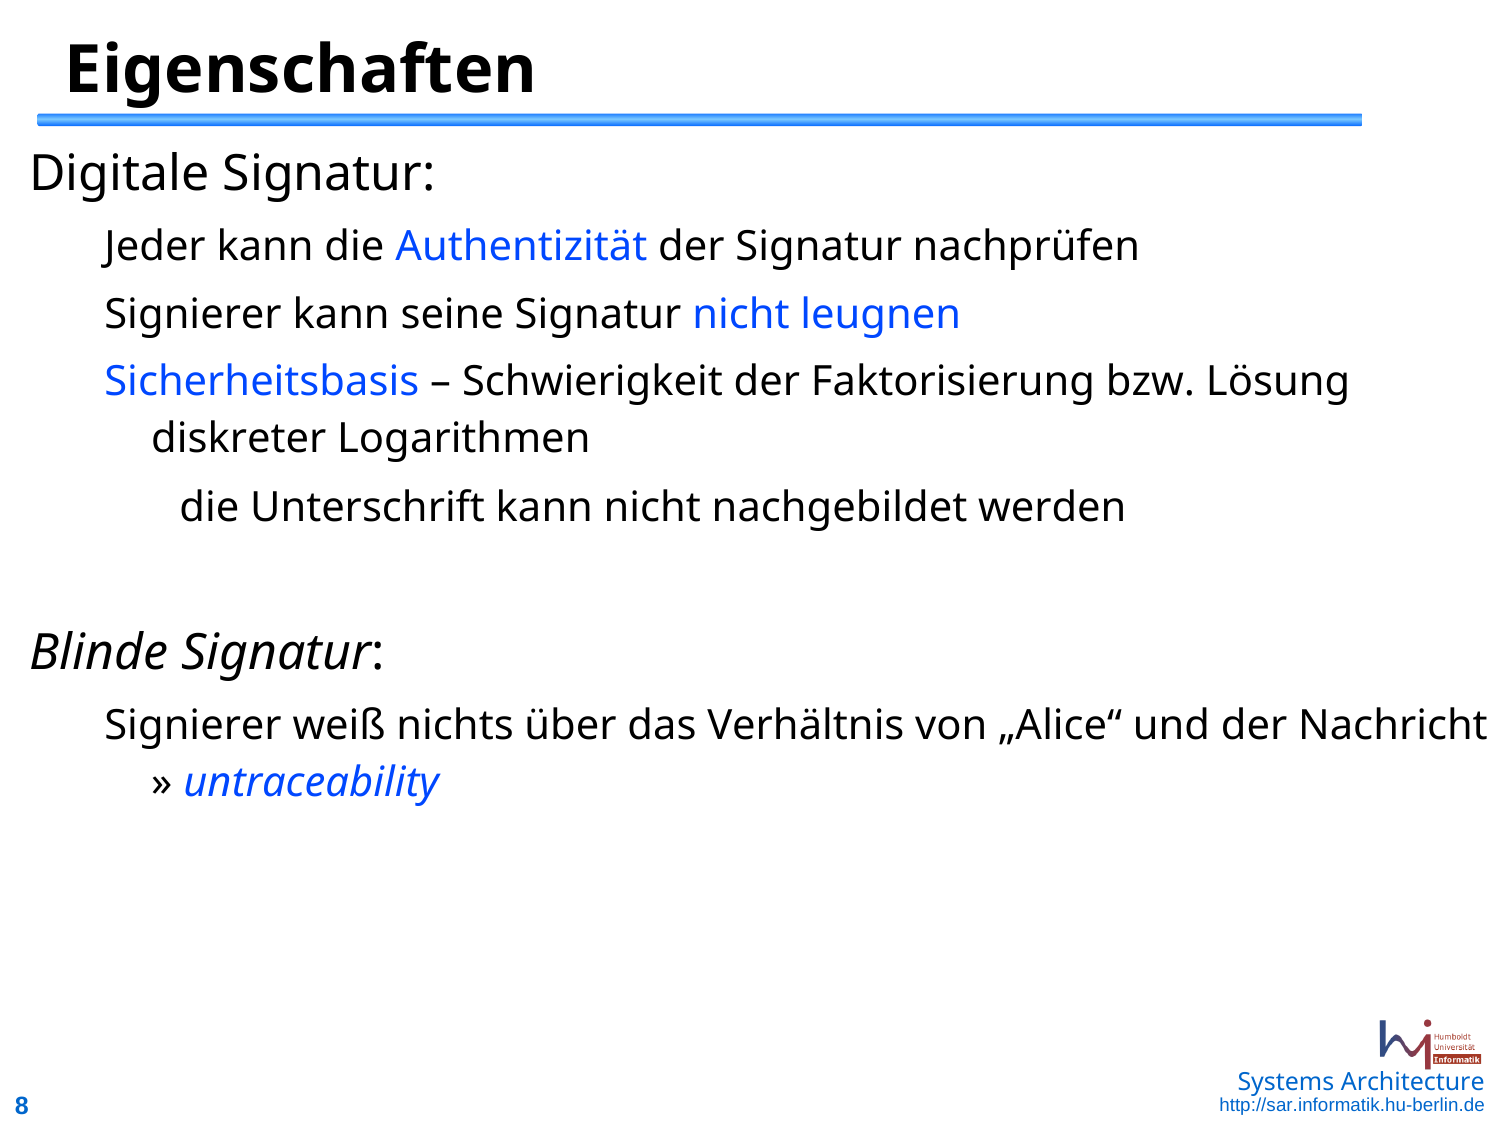

# Eigenschaften
Digitale Signatur:
Jeder kann die Authentizität der Signatur nachprüfen
Signierer kann seine Signatur nicht leugnen
Sicherheitsbasis – Schwierigkeit der Faktorisierung bzw. Lösung diskreter Logarithmen
die Unterschrift kann nicht nachgebildet werden
Blinde Signatur:
Signierer weiß nichts über das Verhältnis von „Alice“ und der Nachricht
» untraceability